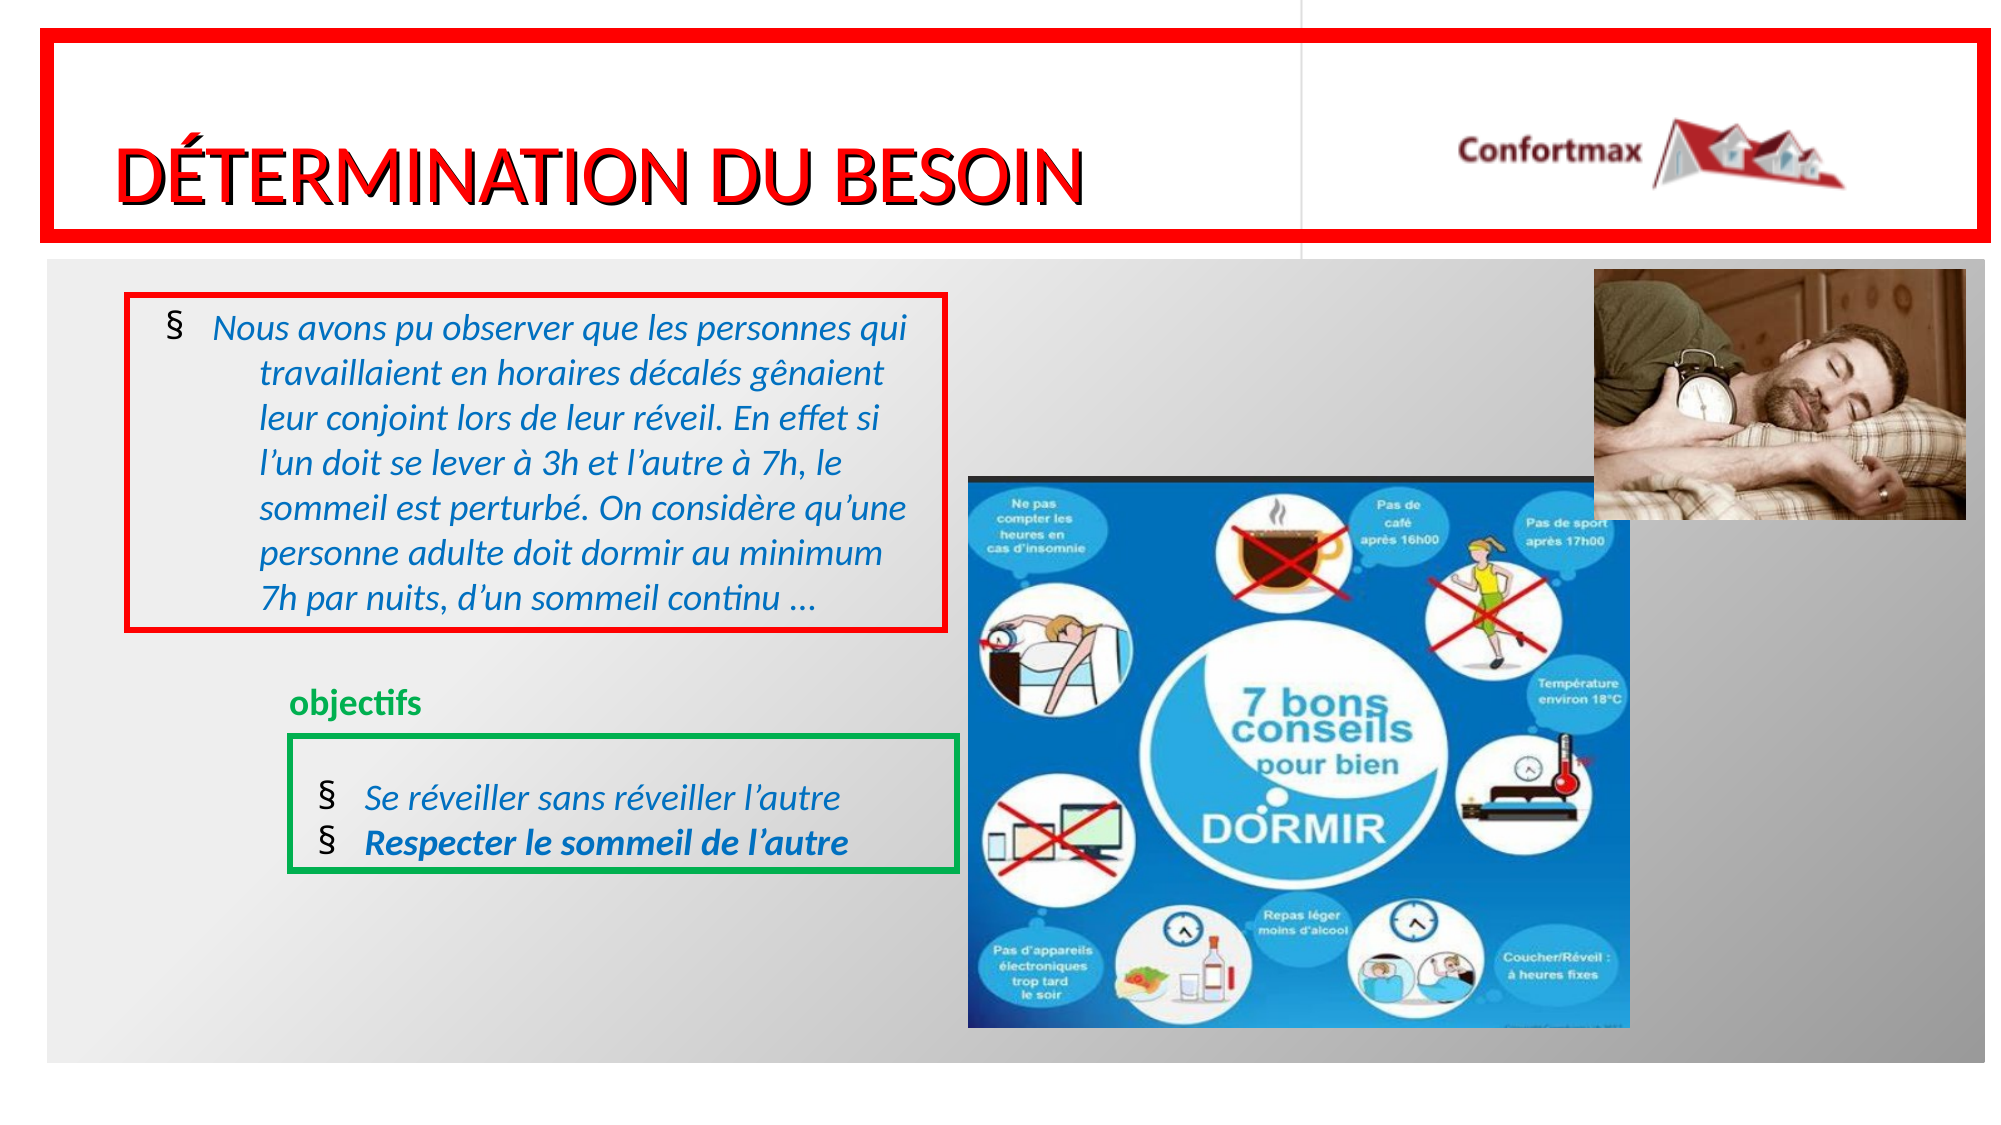

DÉTERMINATION DU BESOIN
Nous avons pu observer que les personnes qui travaillaient en horaires décalés gênaient leur conjoint lors de leur réveil. En effet si l’un doit se lever à 3h et l’autre à 7h, le sommeil est perturbé. On considère qu’une personne adulte doit dormir au minimum 7h par nuits, d’un sommeil continu ...
objectifs
Se réveiller sans réveiller l’autre
Respecter le sommeil de l’autre